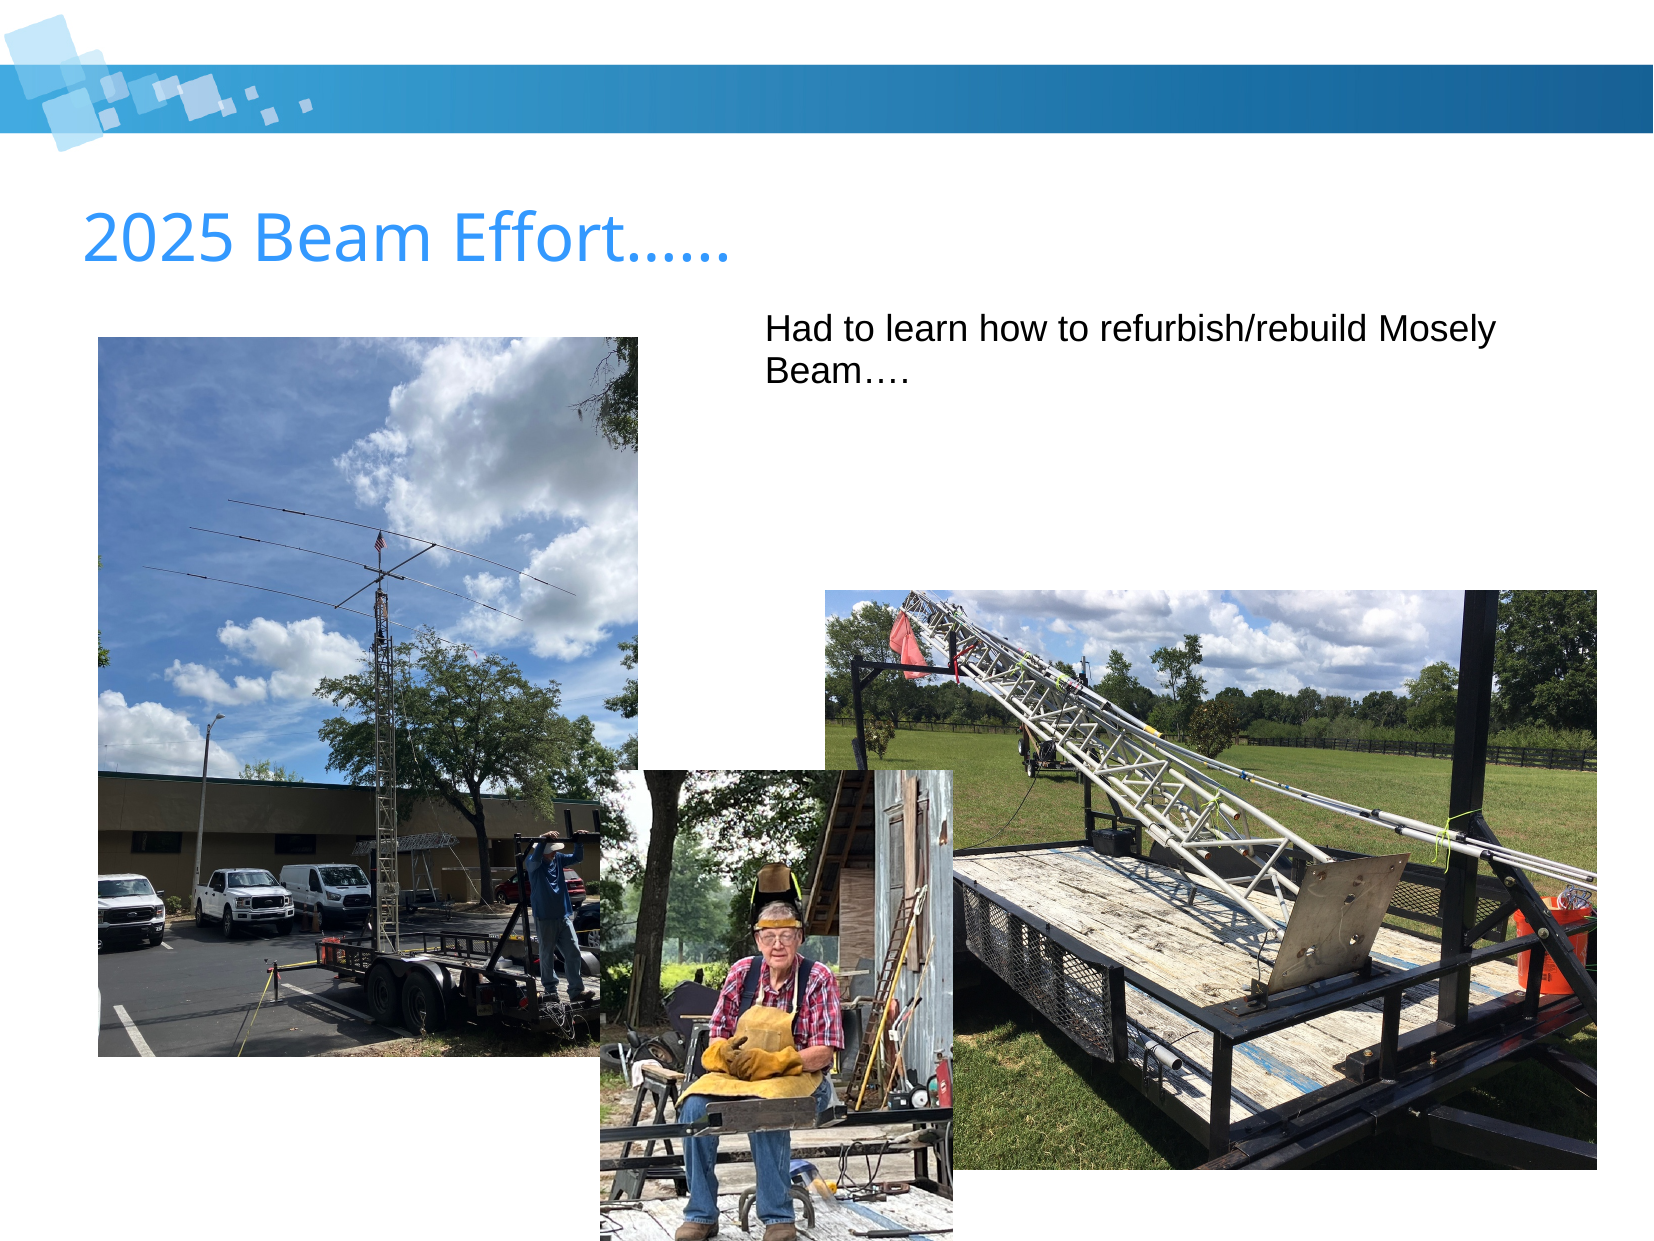

# 2025 Beam Effort…...
Had to learn how to refurbish/rebuild Mosely Beam….